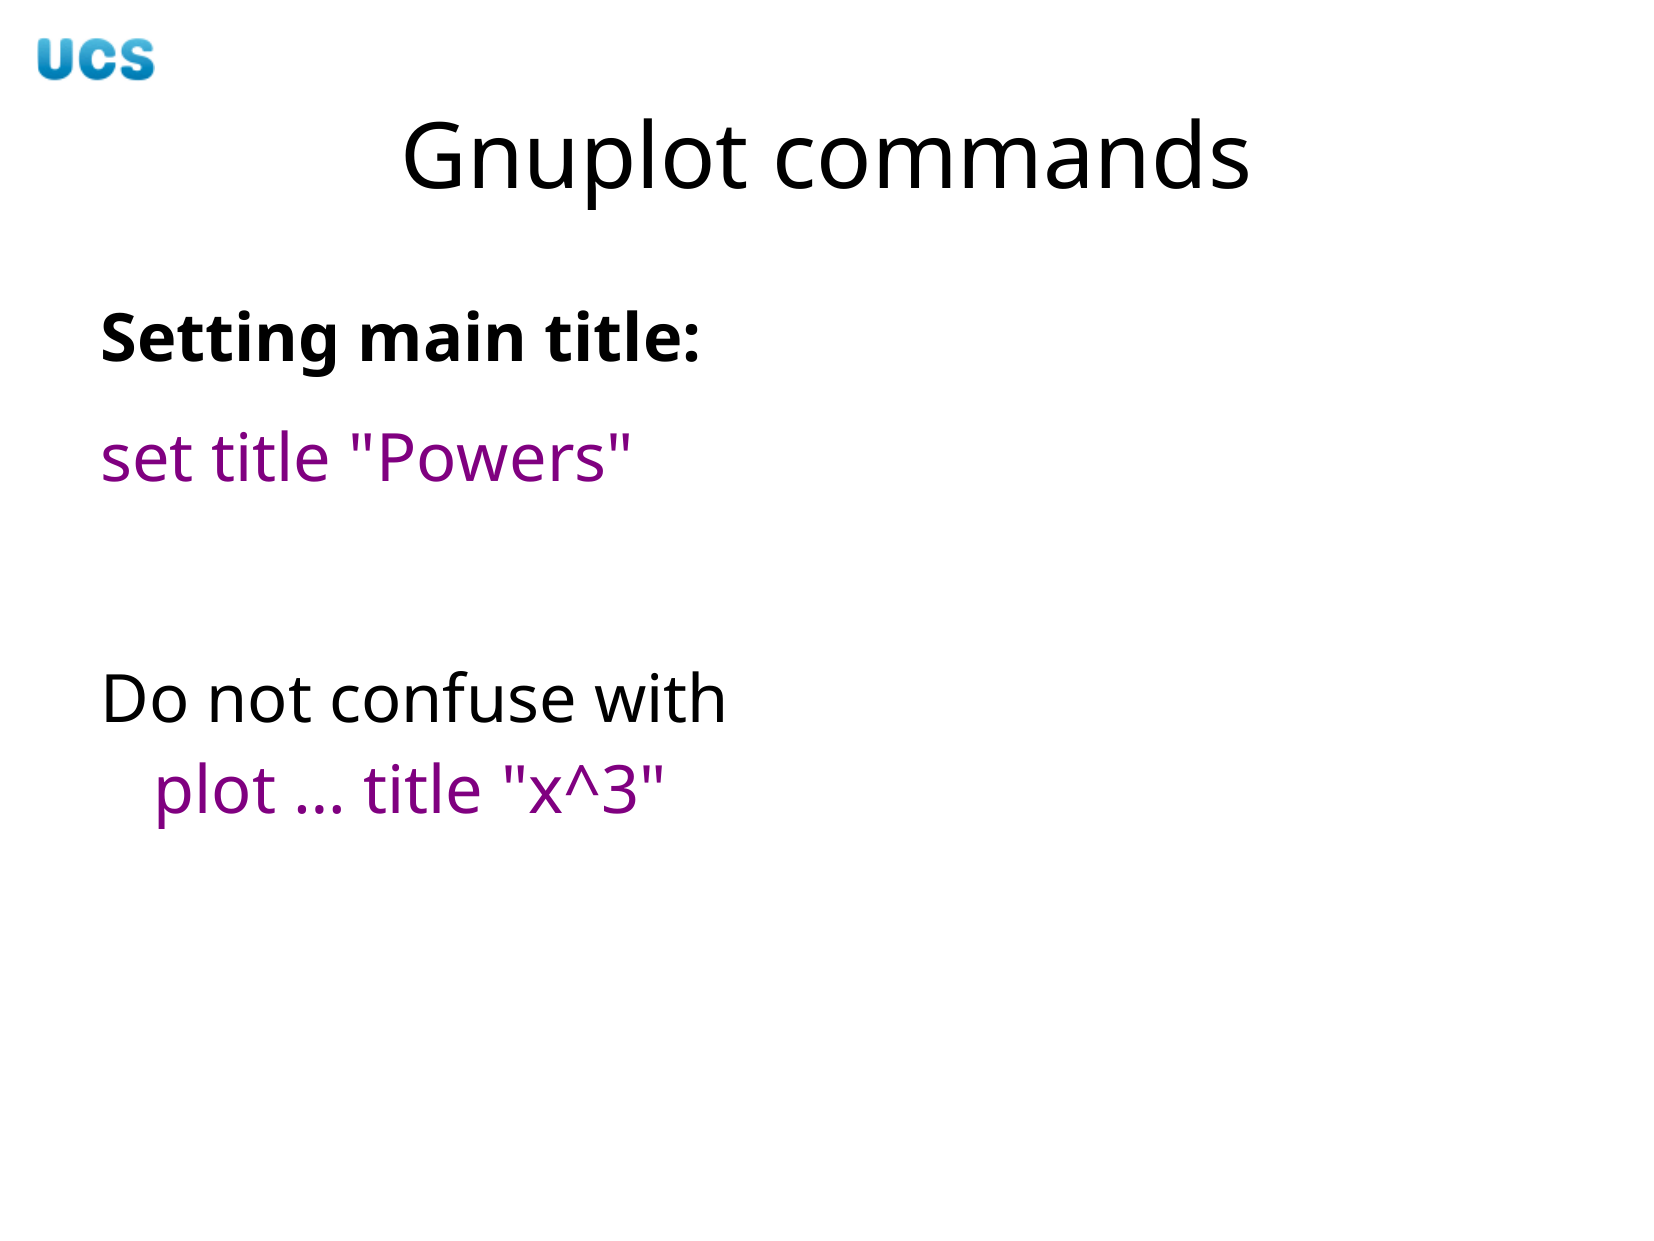

# Gnuplot commands
Setting main title:
set title "Powers"
Do not confuse with
plot … title "x^3"